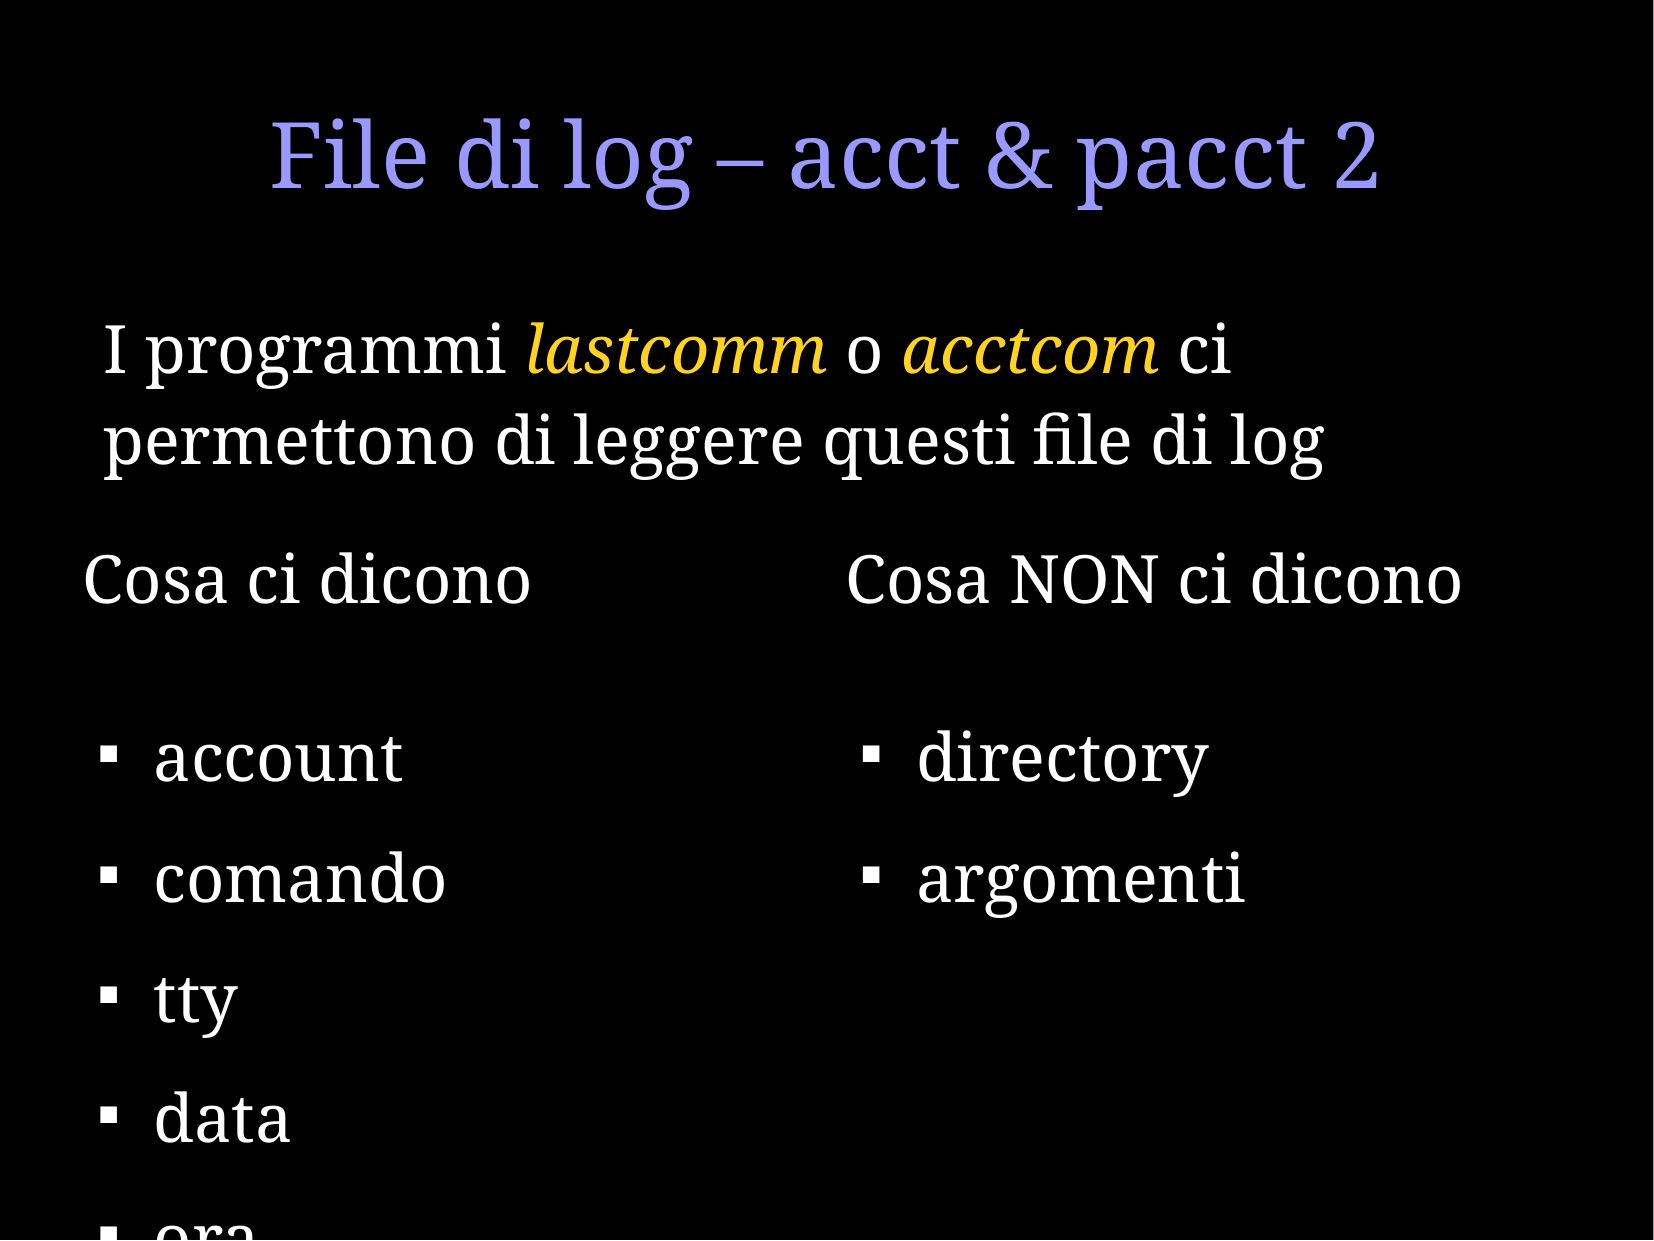

# File di log – acct & pacct 2
I programmi lastcomm o acctcom ci permettono di leggere questi file di log
Cosa ci dicono
account
comando
tty
data
ora
Cosa NON ci dicono
directory
argomenti